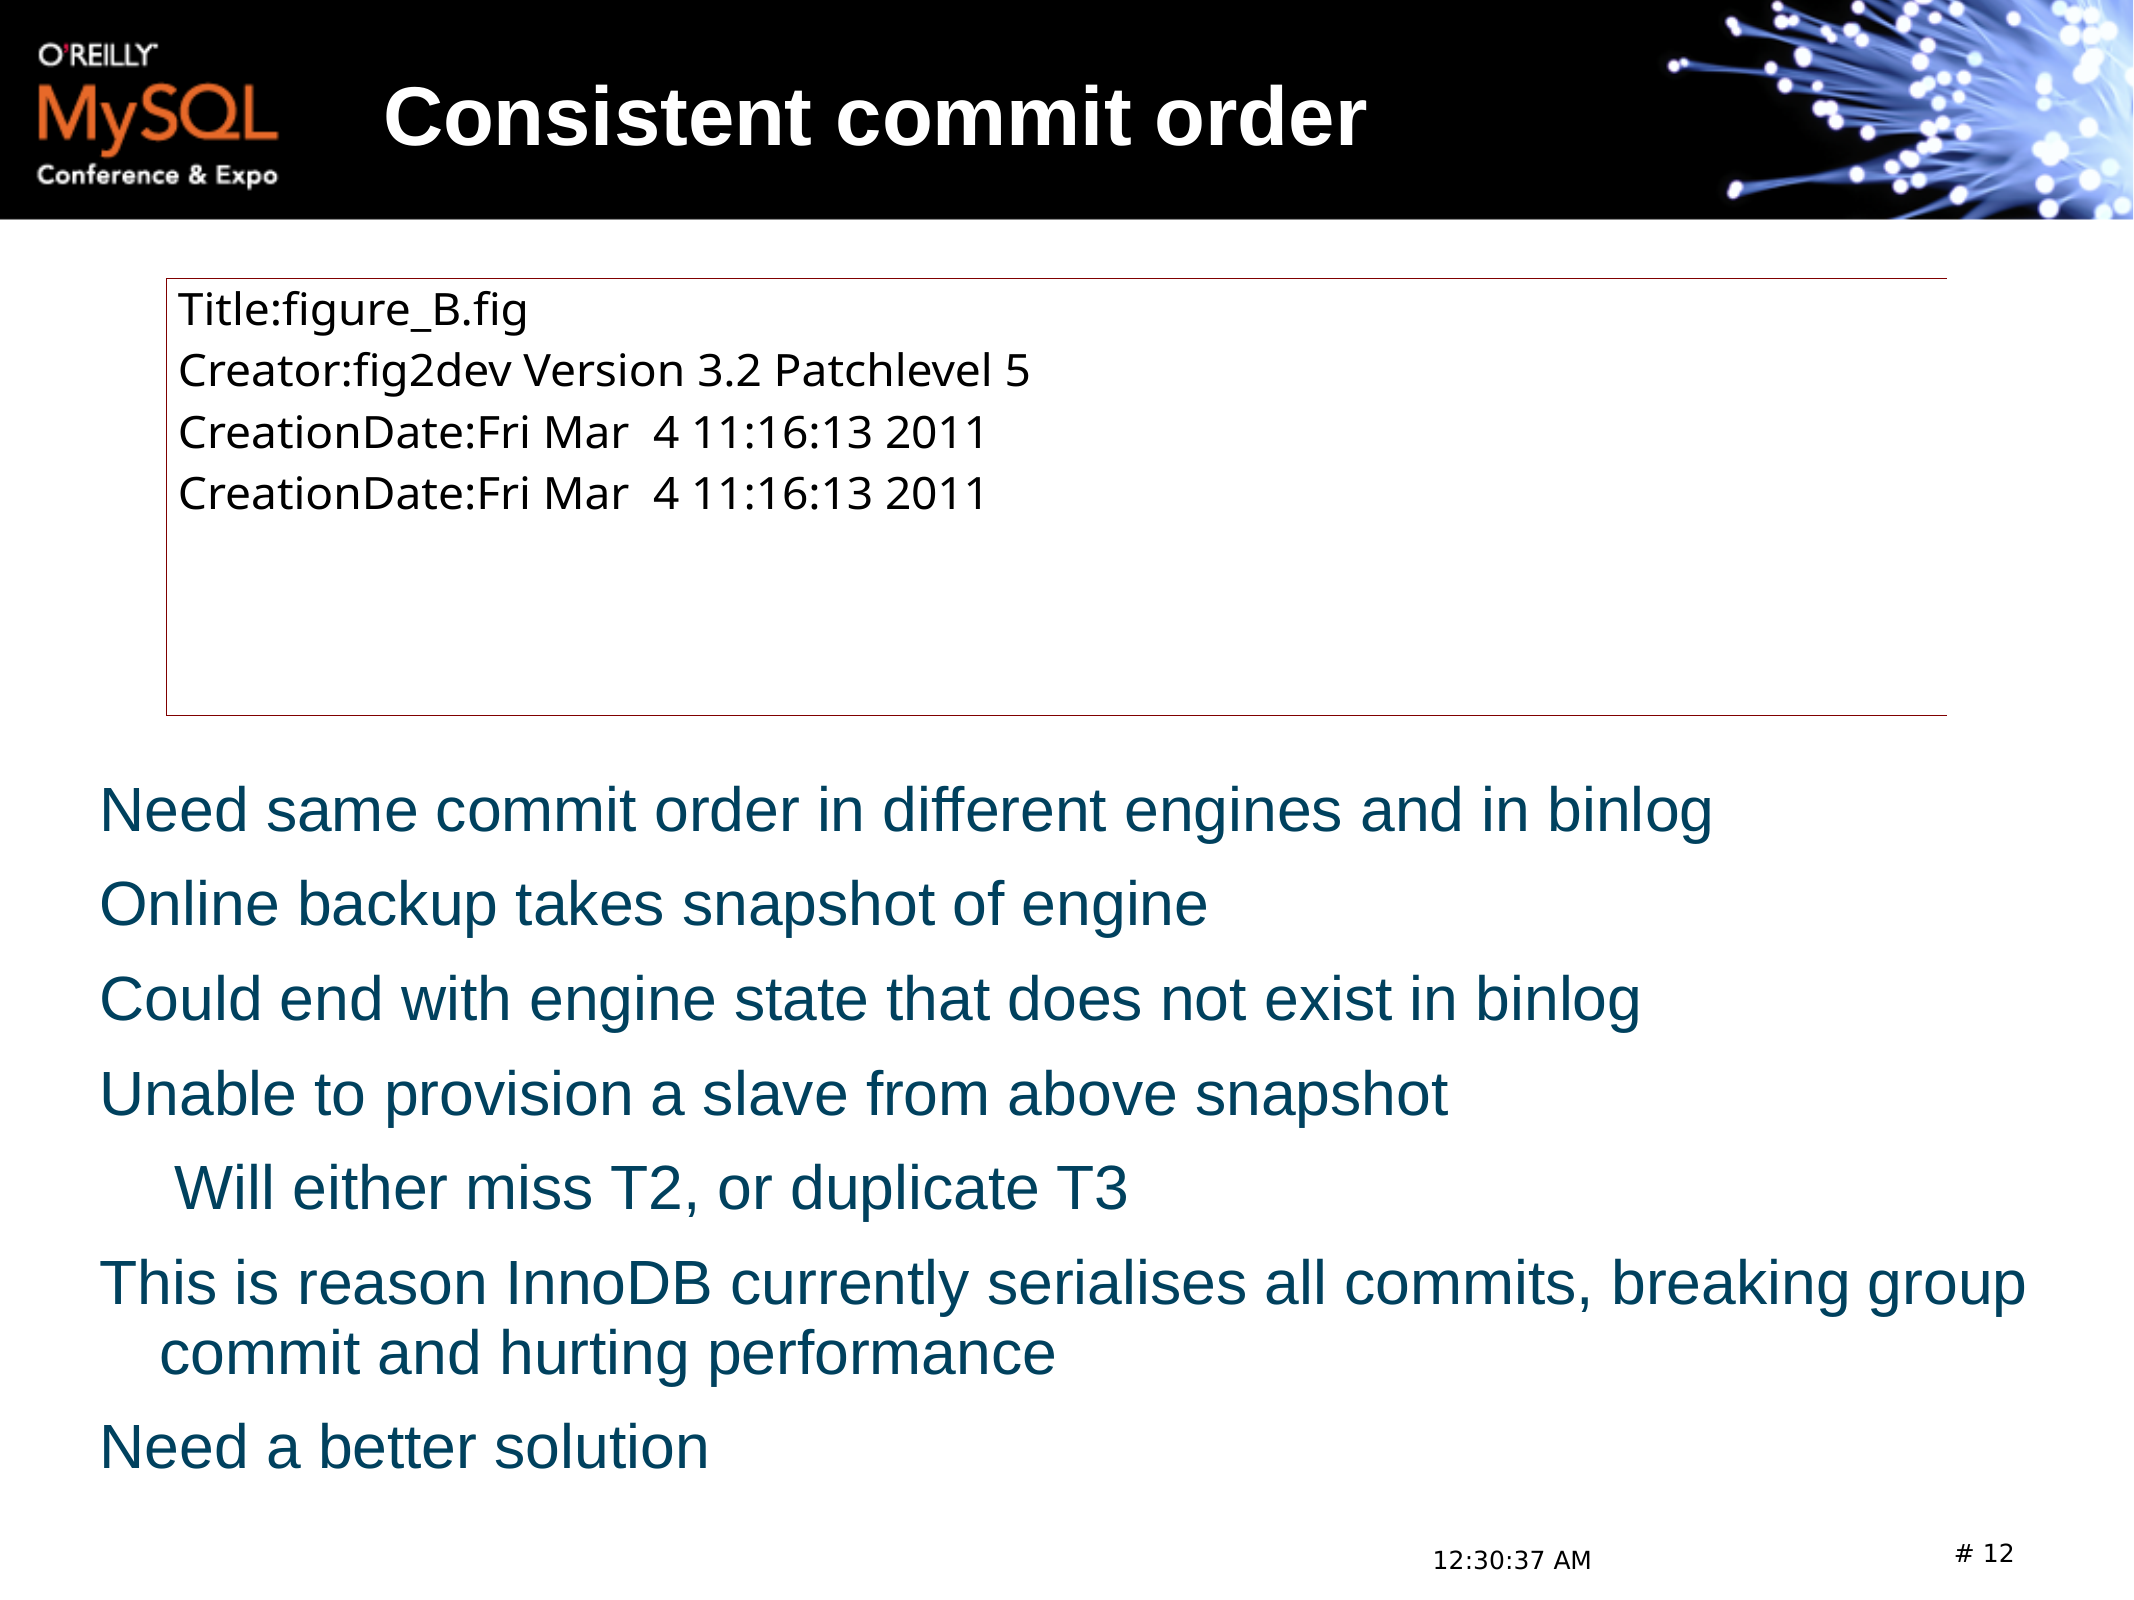

# Consistent commit order
Need same commit order in different engines and in binlog
Online backup takes snapshot of engine
Could end with engine state that does not exist in binlog
Unable to provision a slave from above snapshot
Will either miss T2, or duplicate T3
This is reason InnoDB currently serialises all commits, breaking group commit and hurting performance
Need a better solution